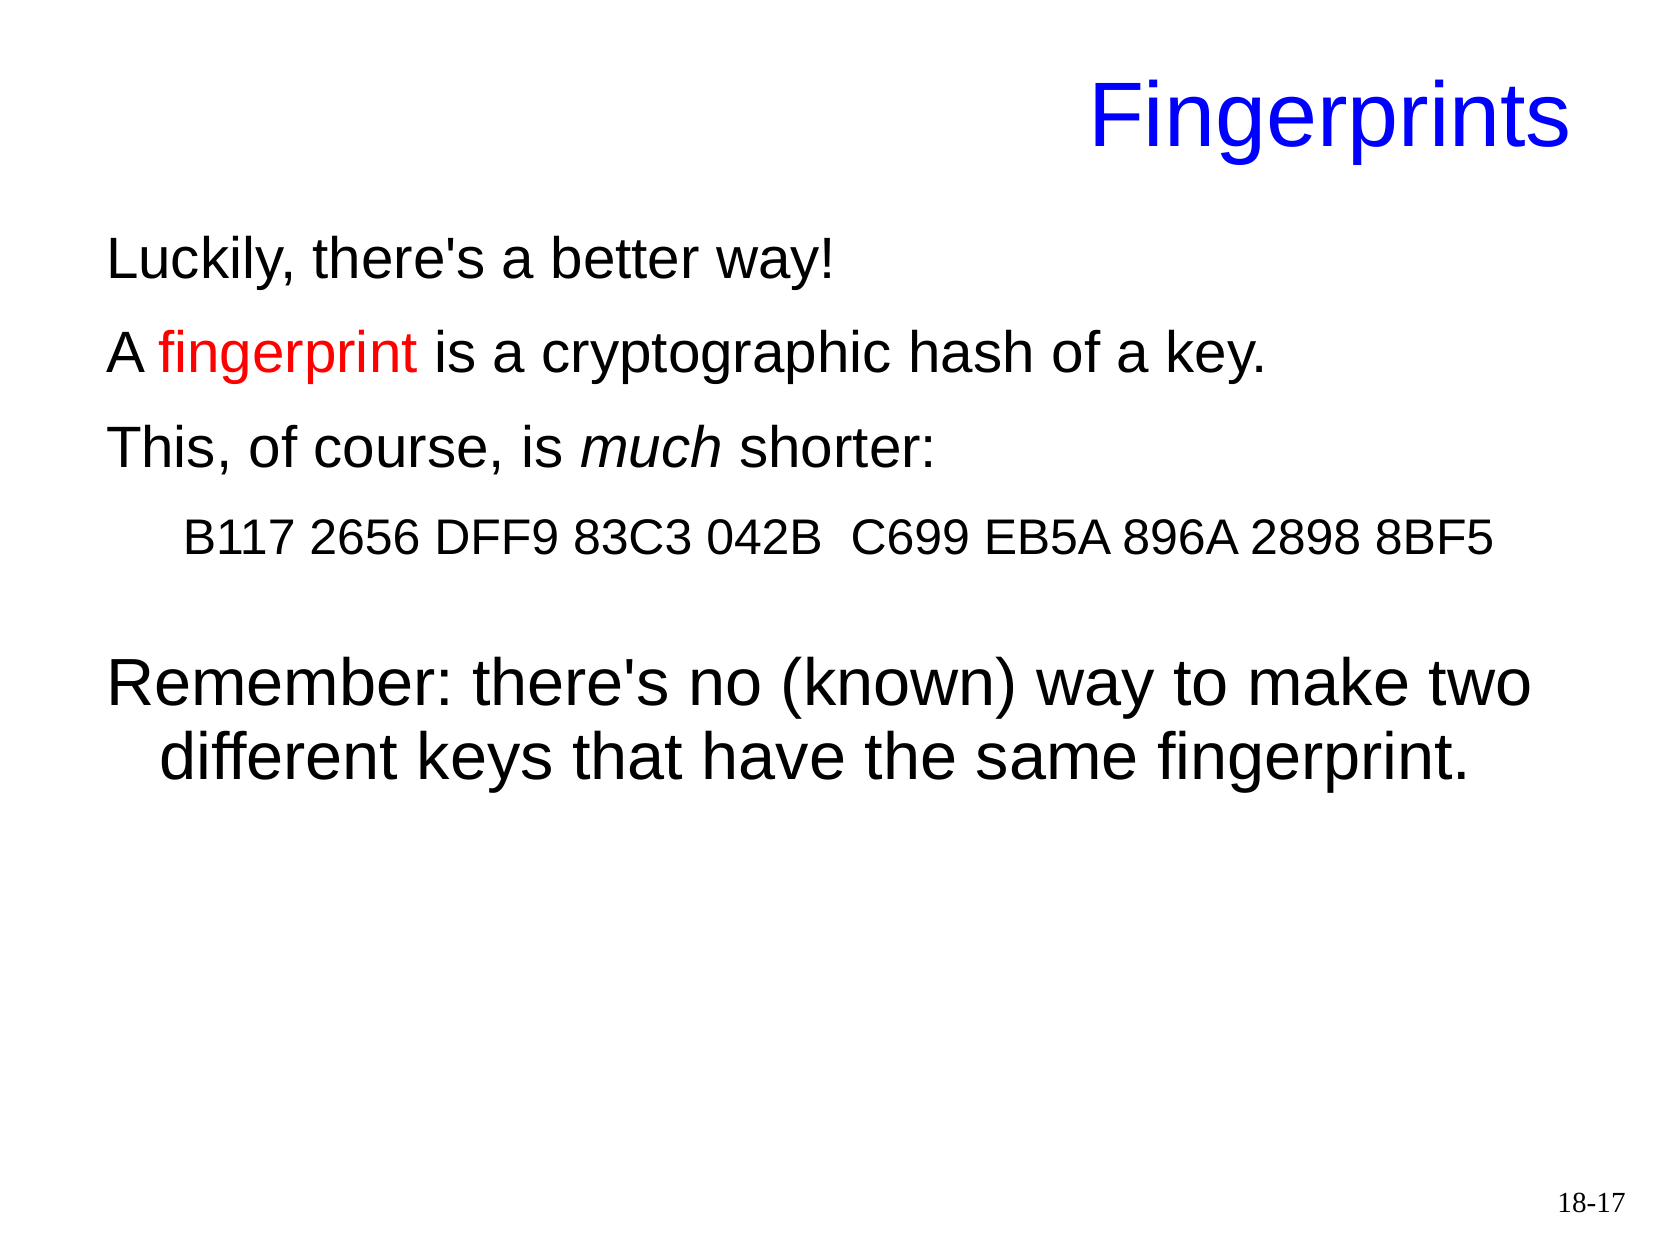

# Fingerprints
Luckily, there's a better way!
A fingerprint is a cryptographic hash of a key.
This, of course, is much shorter:
B117 2656 DFF9 83C3 042B C699 EB5A 896A 2898 8BF5
Remember: there's no (known) way to make two different keys that have the same fingerprint.